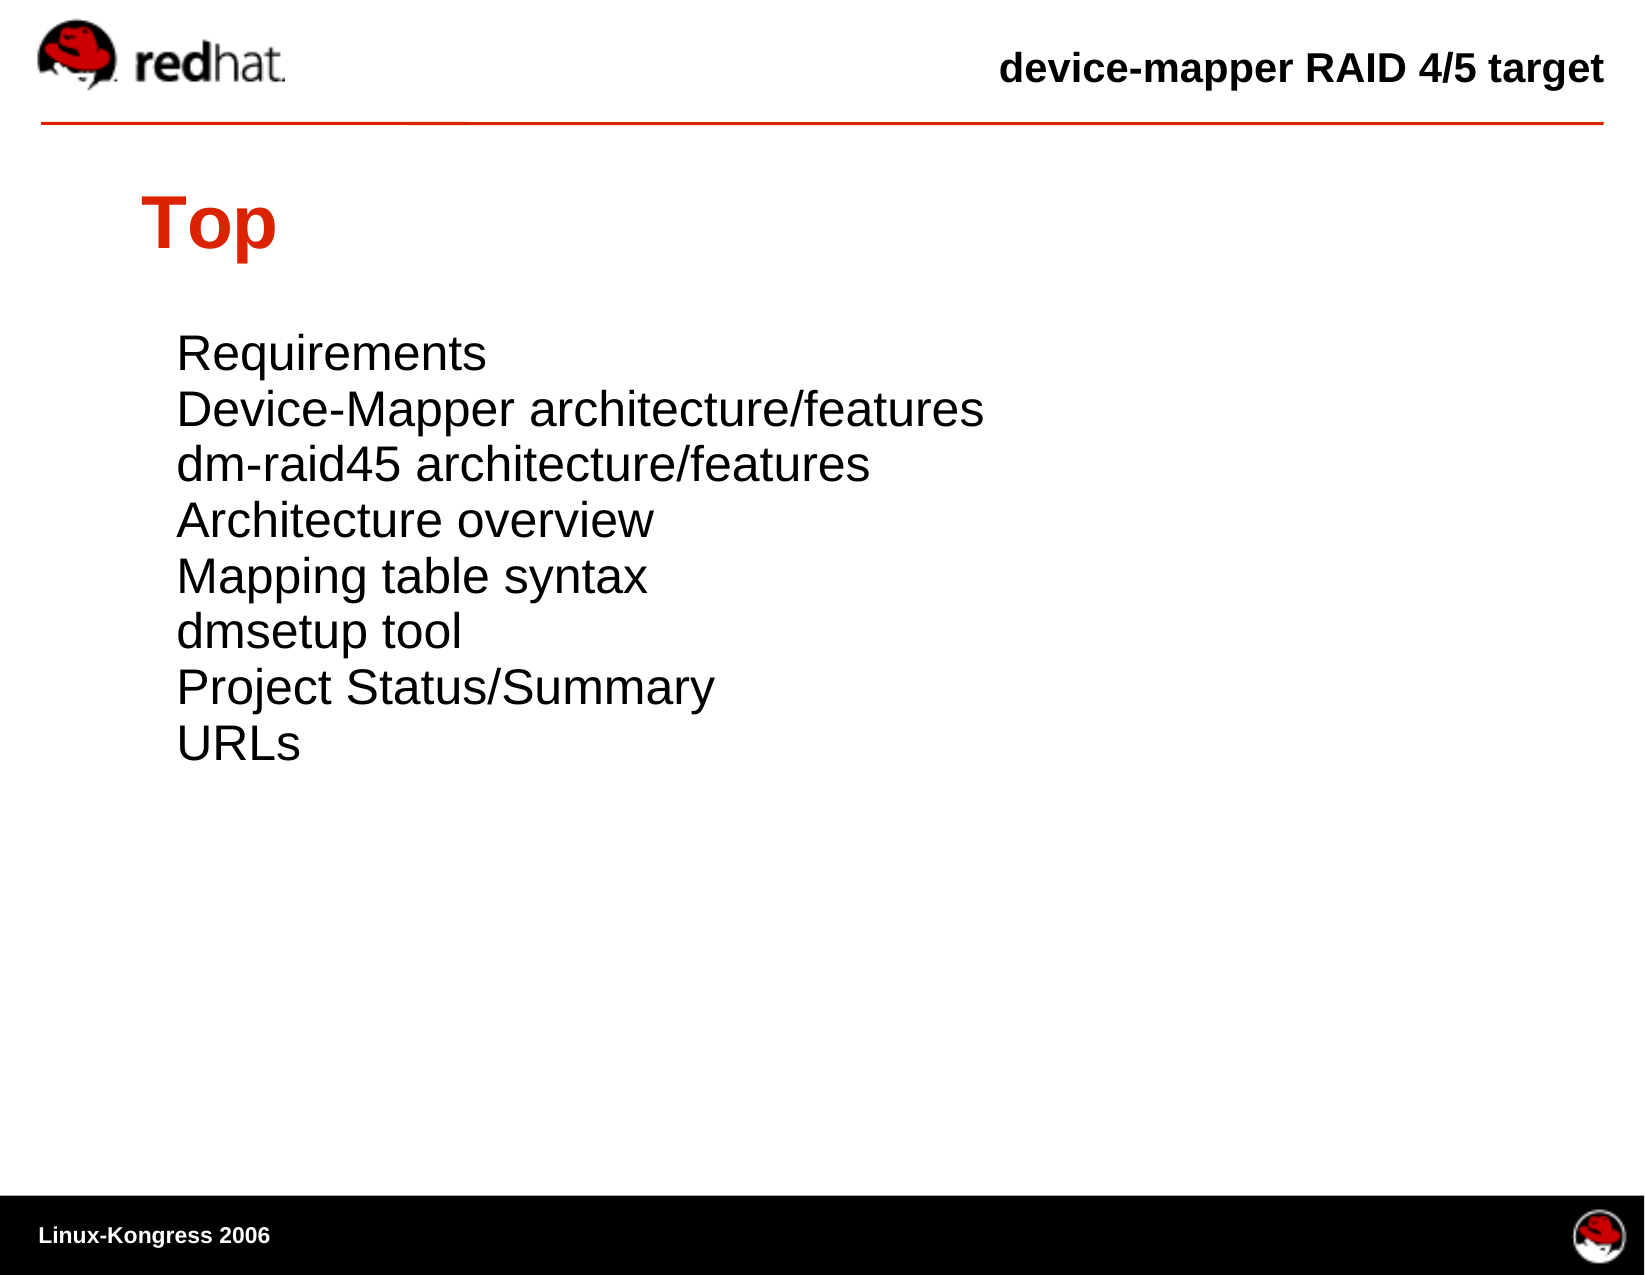

device-mapper RAID 4/5 target
Top
 Requirements
 Device-Mapper architecture/features
 dm-raid45 architecture/features
 Architecture overview
 Mapping table syntax
 dmsetup tool
 Project Status/Summary
 URLs
Linux-Kongress 2006